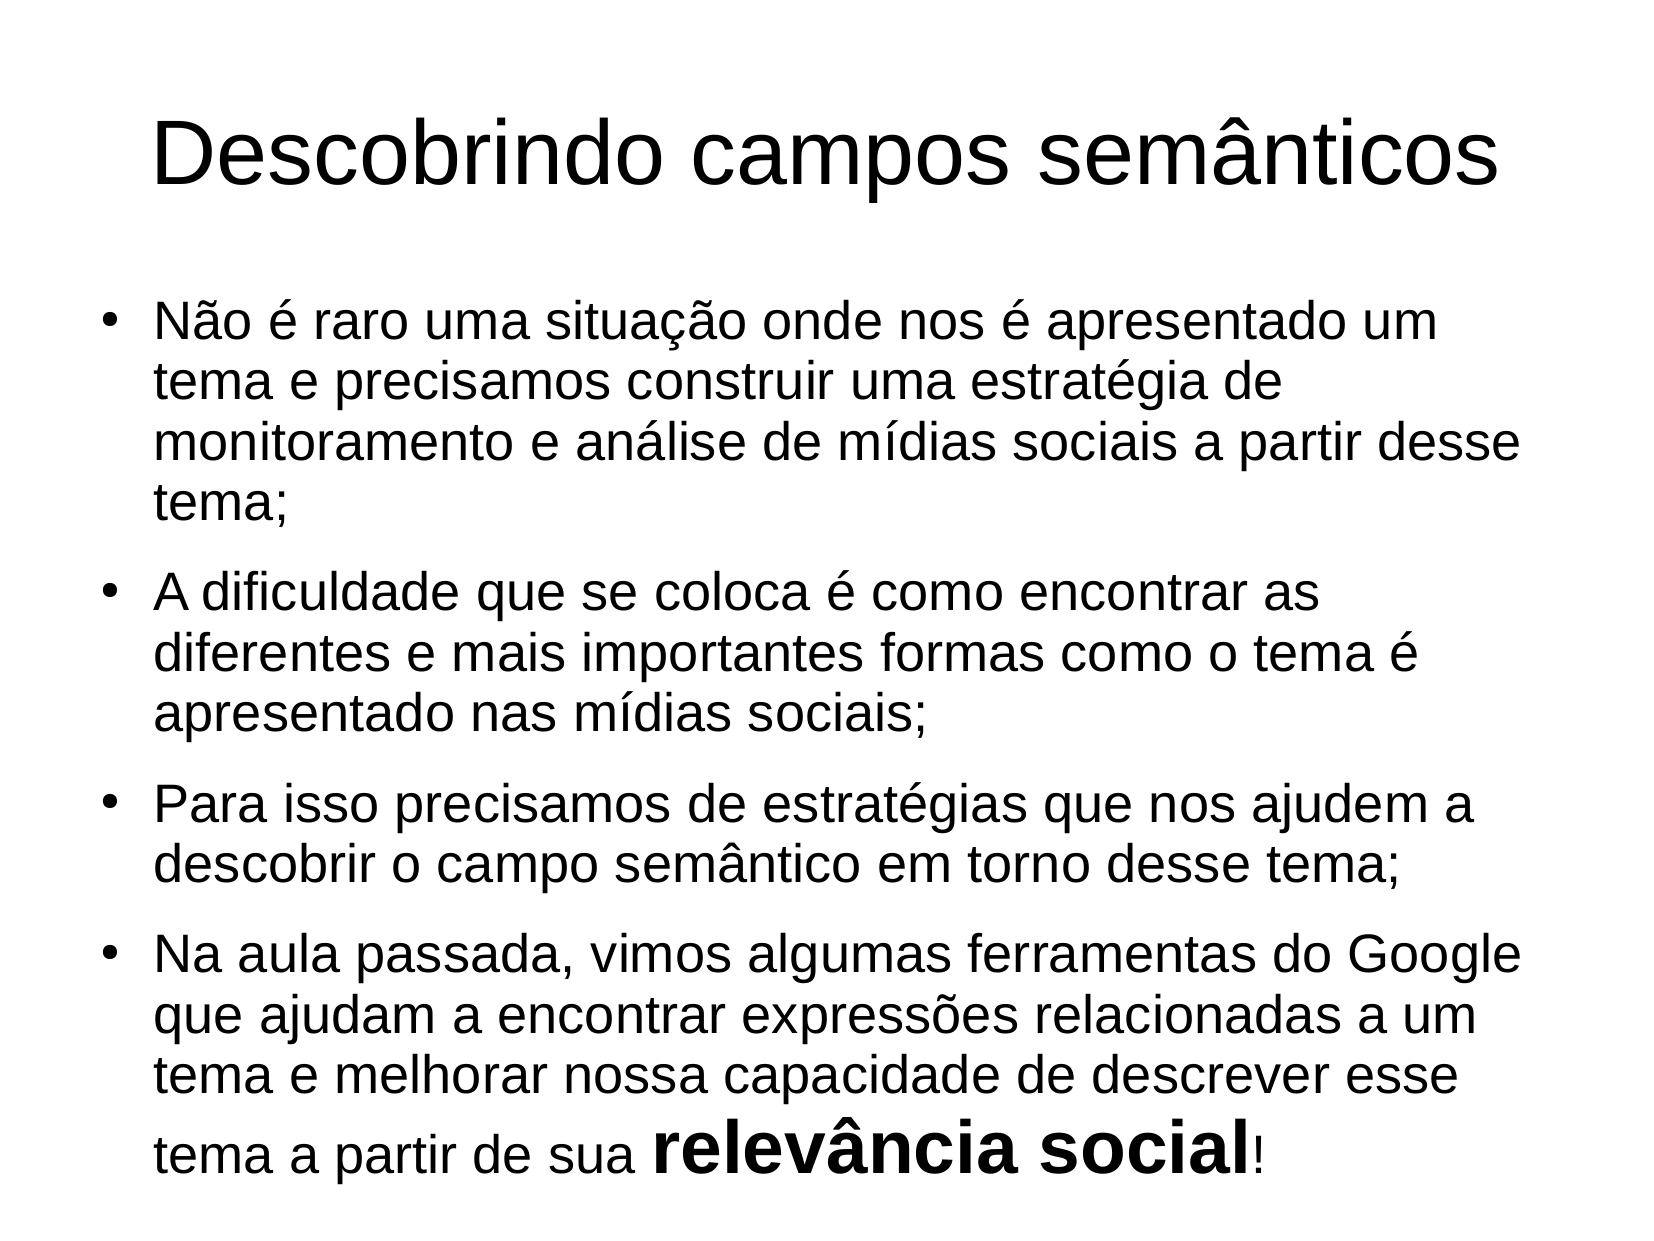

# Descobrindo campos semânticos
Não é raro uma situação onde nos é apresentado um tema e precisamos construir uma estratégia de monitoramento e análise de mídias sociais a partir desse tema;
A dificuldade que se coloca é como encontrar as diferentes e mais importantes formas como o tema é apresentado nas mídias sociais;
Para isso precisamos de estratégias que nos ajudem a descobrir o campo semântico em torno desse tema;
Na aula passada, vimos algumas ferramentas do Google que ajudam a encontrar expressões relacionadas a um tema e melhorar nossa capacidade de descrever esse tema a partir de sua relevância social!